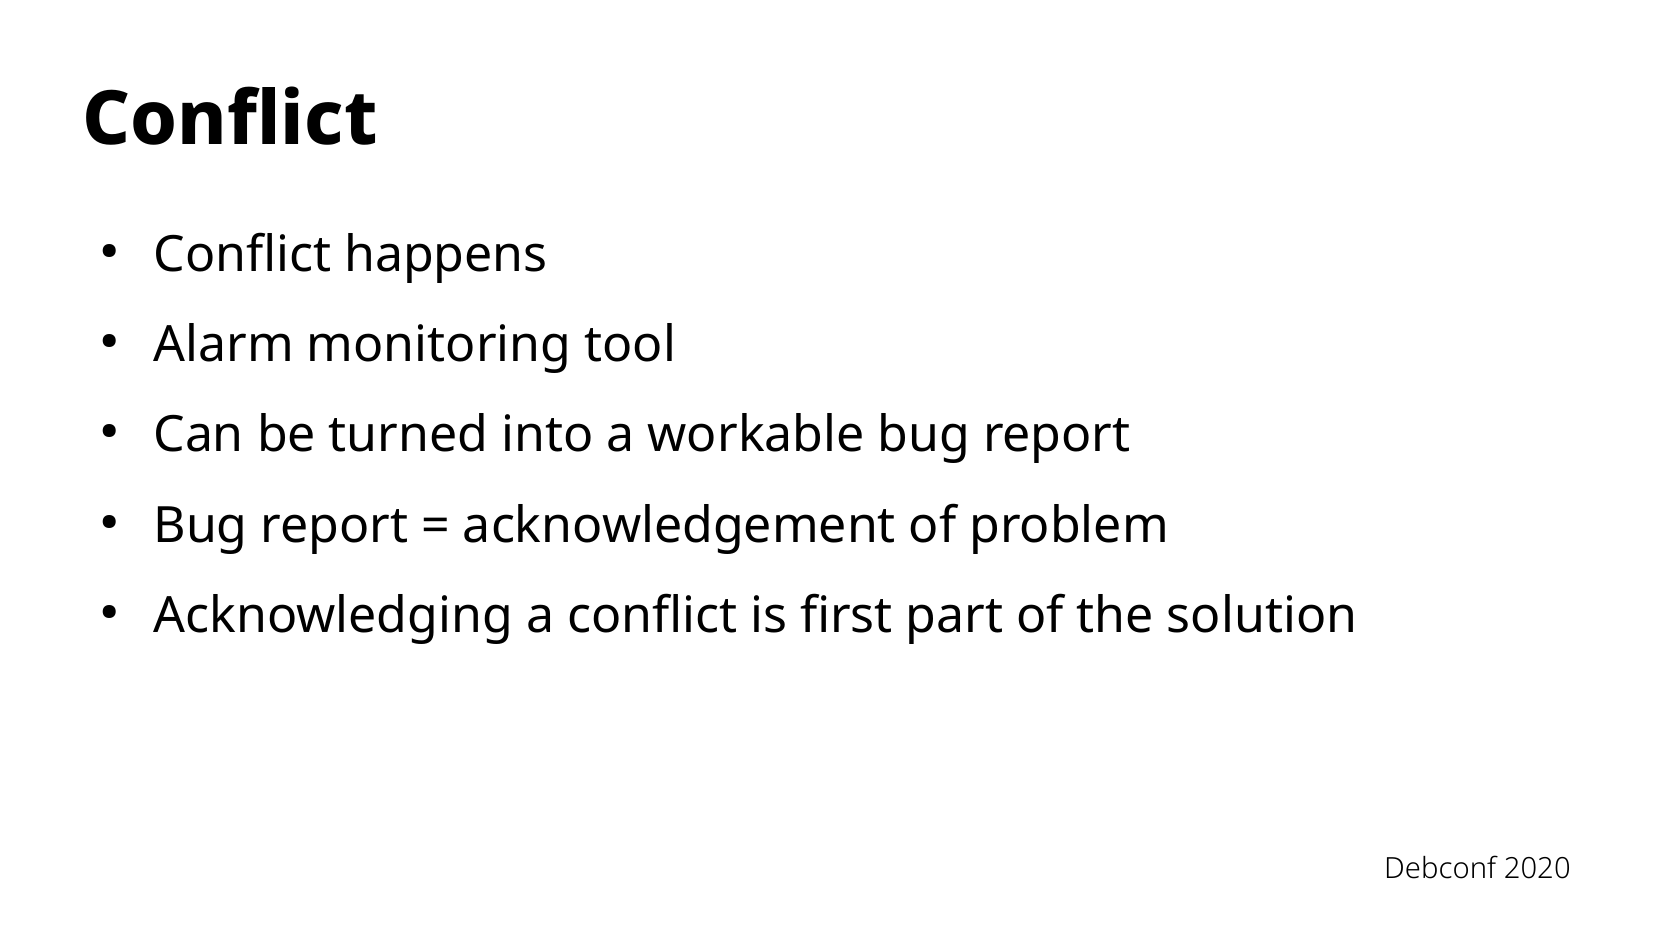

# Conflict
Conflict happens
Alarm monitoring tool
Can be turned into a workable bug report
Bug report = acknowledgement of problem
Acknowledging a conflict is first part of the solution
Debconf 2020